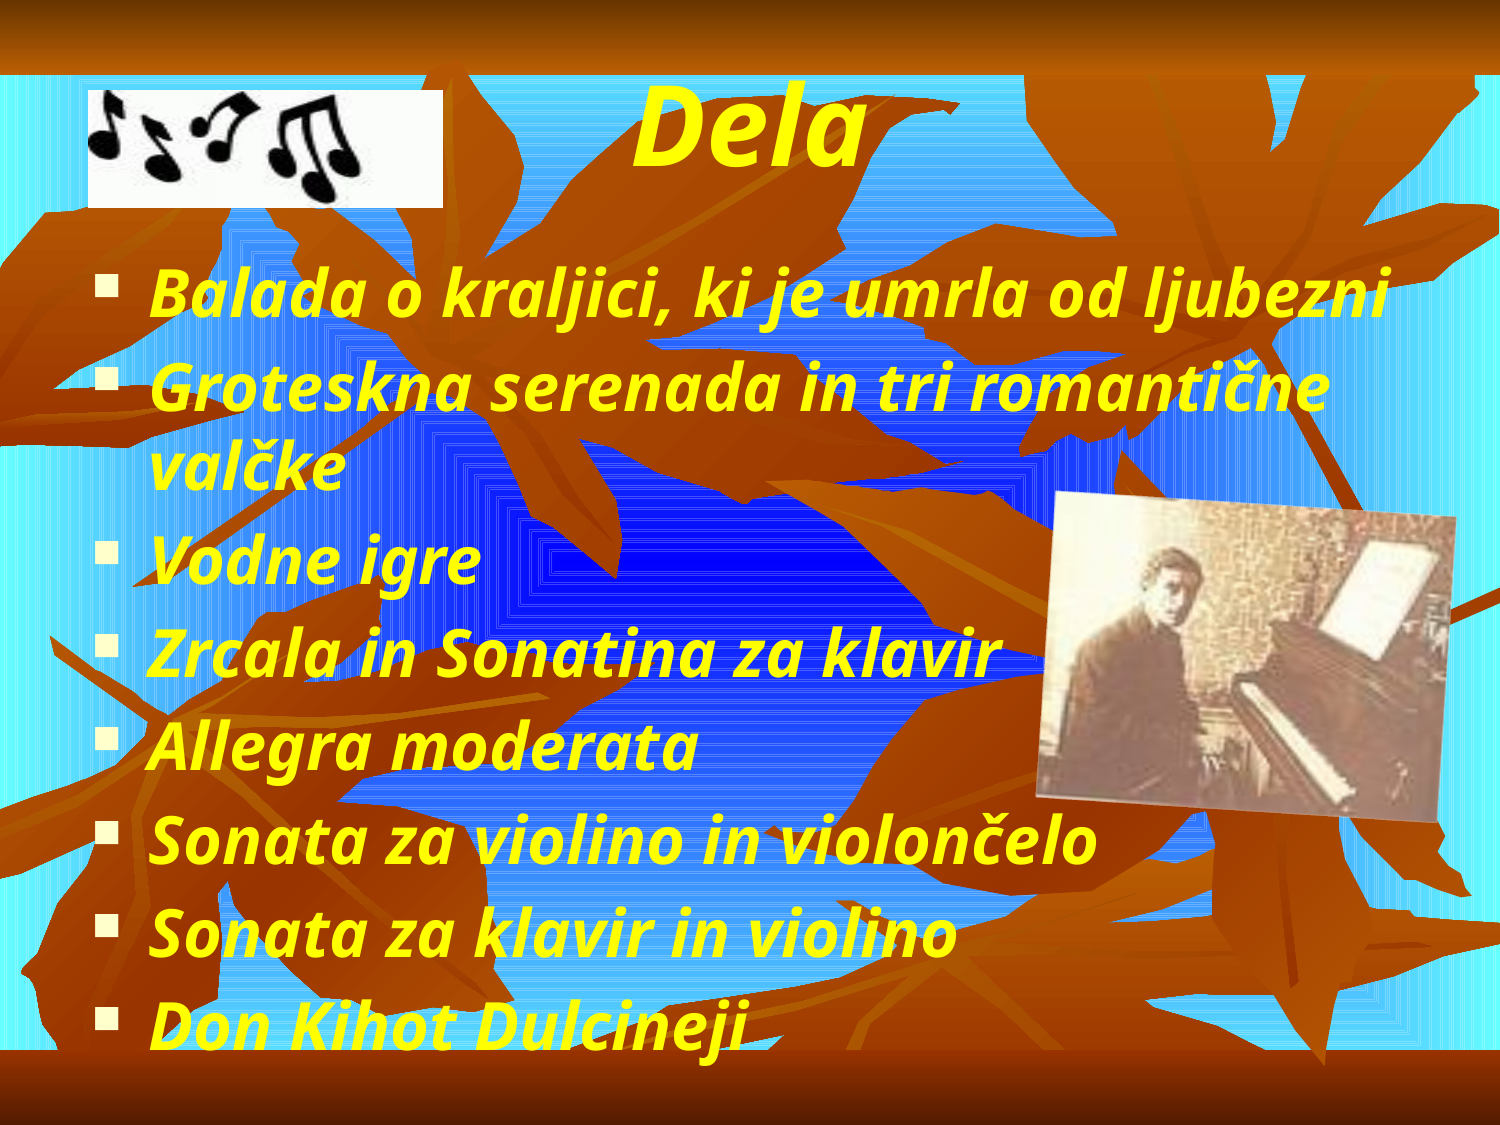

# Dela
Balada o kraljici, ki je umrla od ljubezni
Groteskna serenada in tri romantične valčke
Vodne igre
Zrcala in Sonatina za klavir
Allegra moderata
Sonata za violino in violončelo
Sonata za klavir in violino
Don Kihot Dulcineji